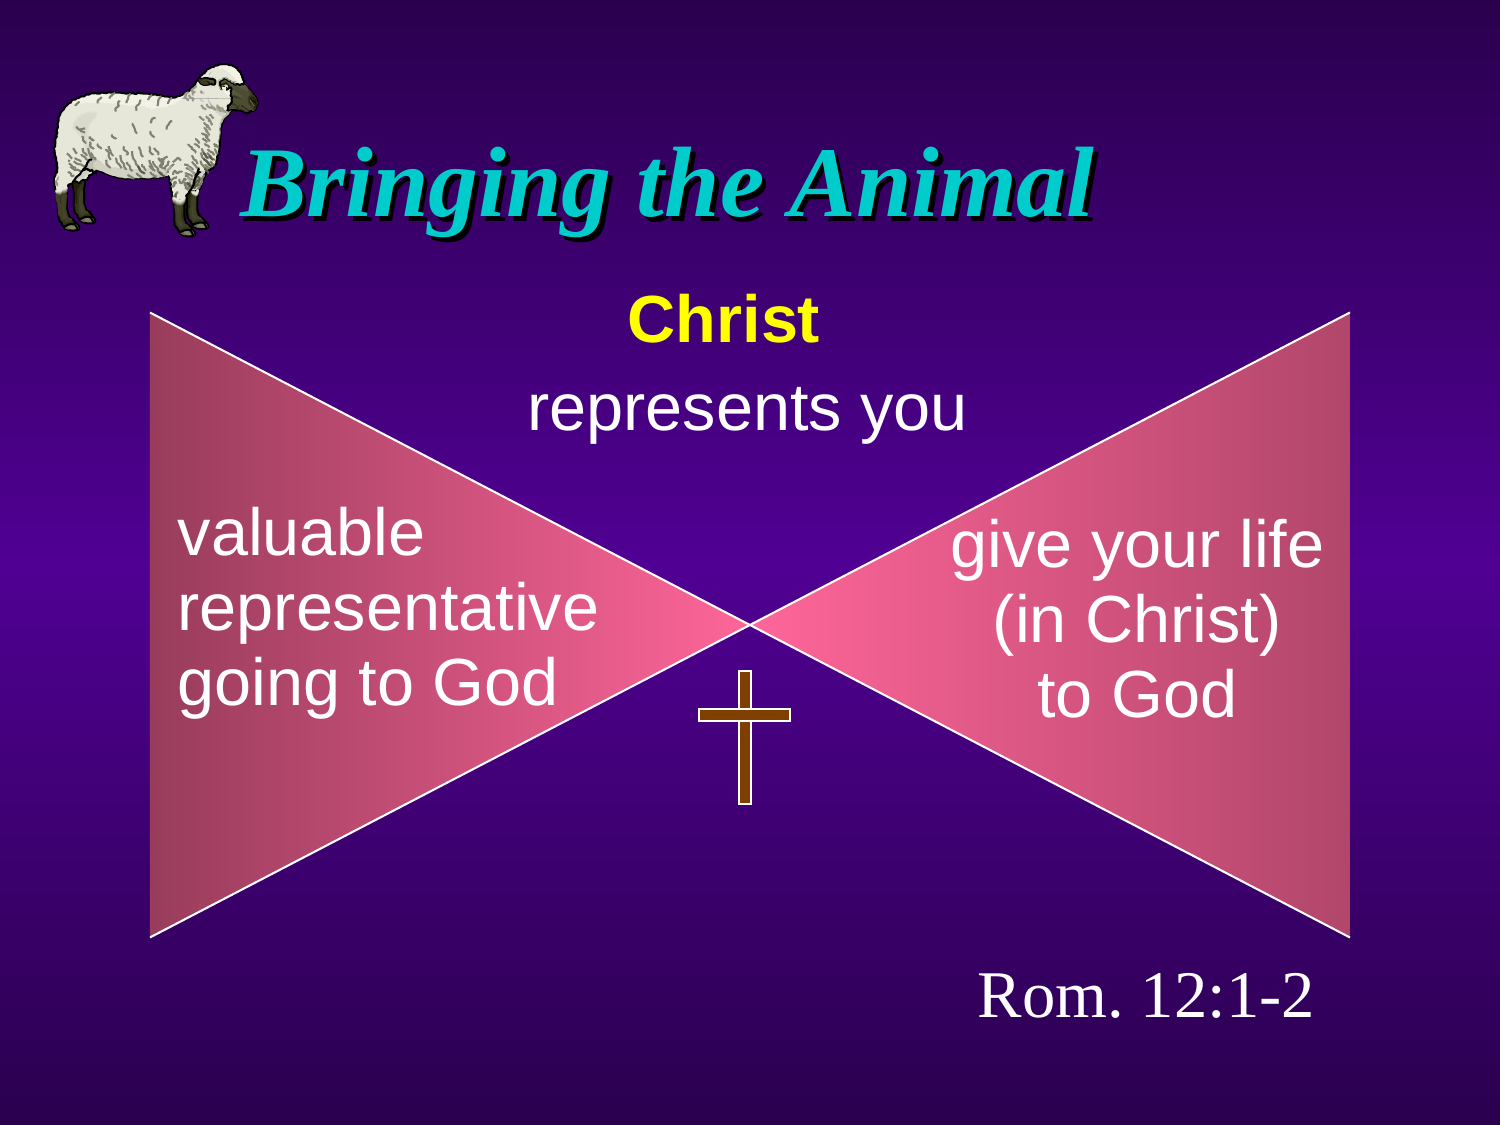

# Bringing the Animal
Christ
represents you
valuable representative going to God
give your life
(in Christ)
to God
Rom. 12:1-2